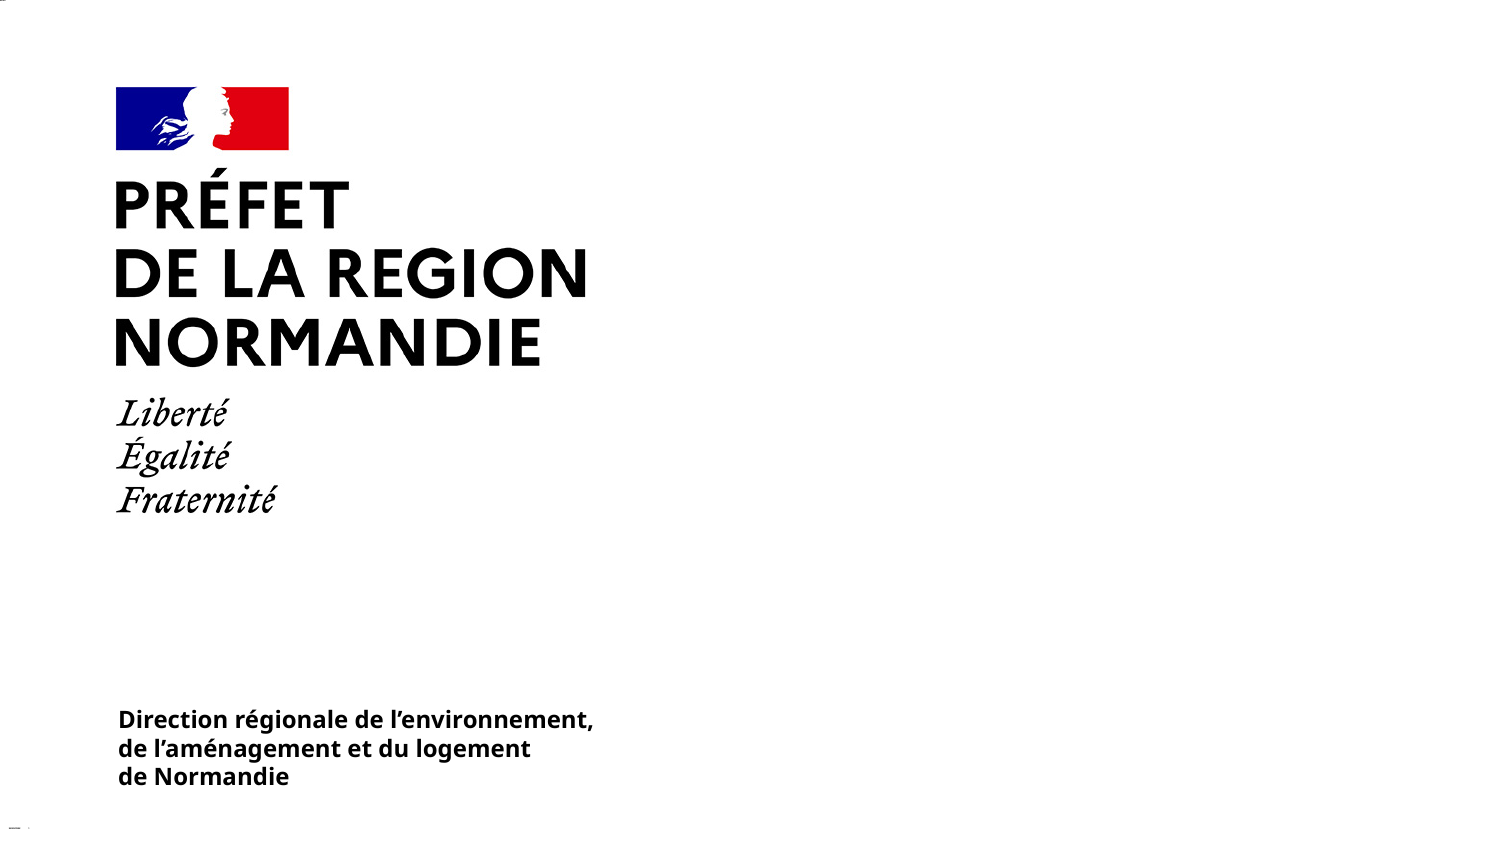

# df159
Direction régionale de l’environnement,
de l’aménagement et du logement
de Normandie
XX/XX/XXXX